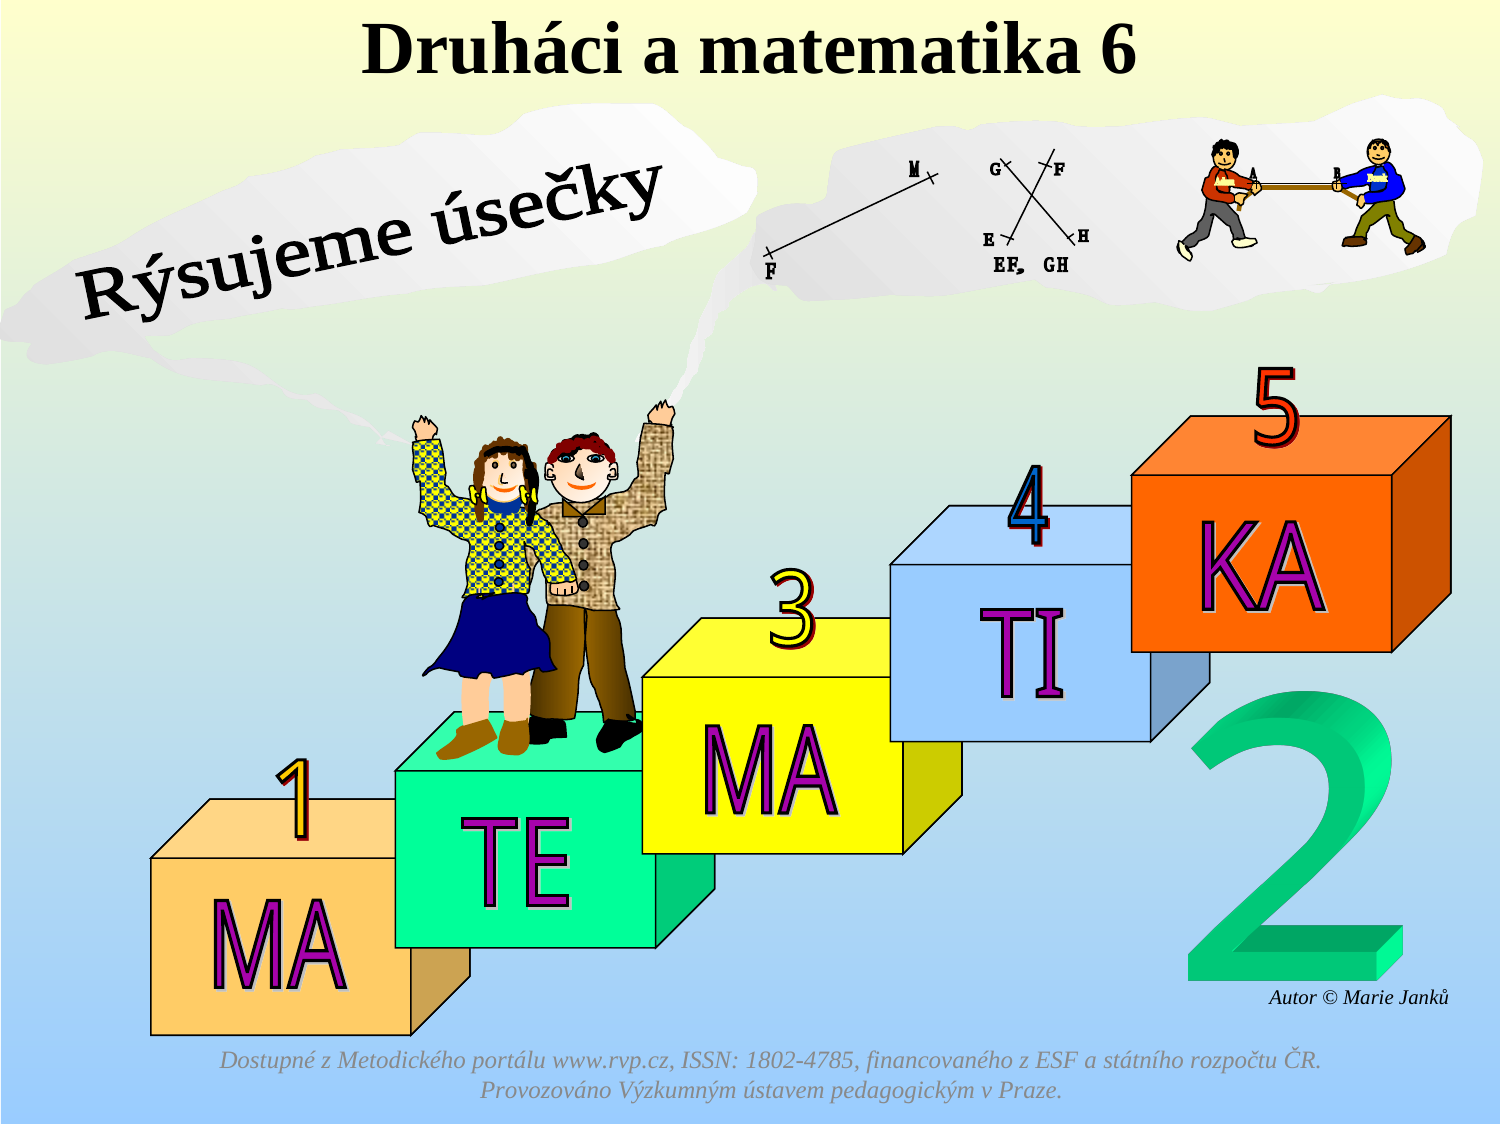

# Druháci a matematika 6
Borek
Adam
A
B
G
F
H
E
F
E
,
G
H
M
F
Rýsujeme úsečky
5
KA
4
TI
3
MA
TE
1
MA
2
Autor © Marie Janků
Dostupné z Metodického portálu www.rvp.cz, ISSN: 1802-4785, financovaného z ESF a státního rozpočtu ČR. Provozováno Výzkumným ústavem pedagogickým v Praze.